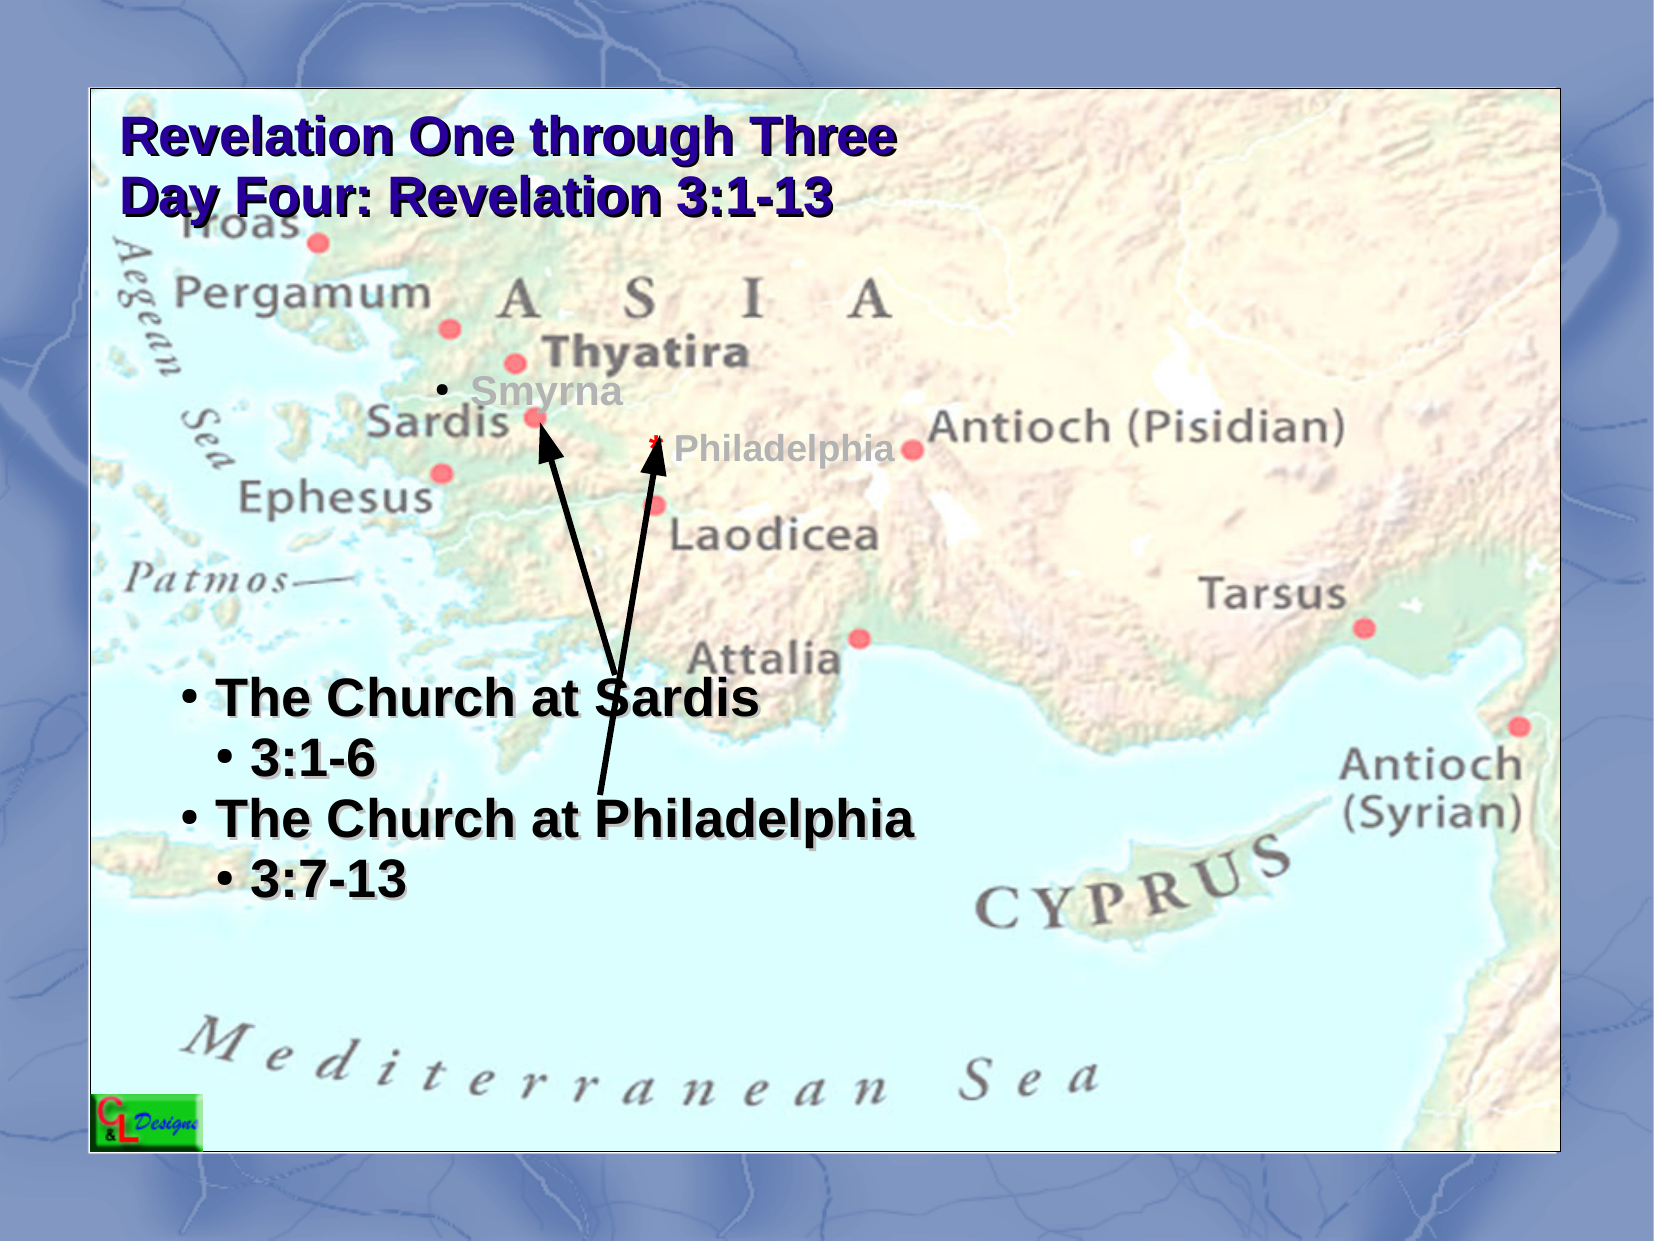

# Revelation One through Three Day Four: Revelation 3:1-13
Smyrna
* Philadelphia
The Church at Sardis
3:1-6
The Church at Philadelphia
3:7-13